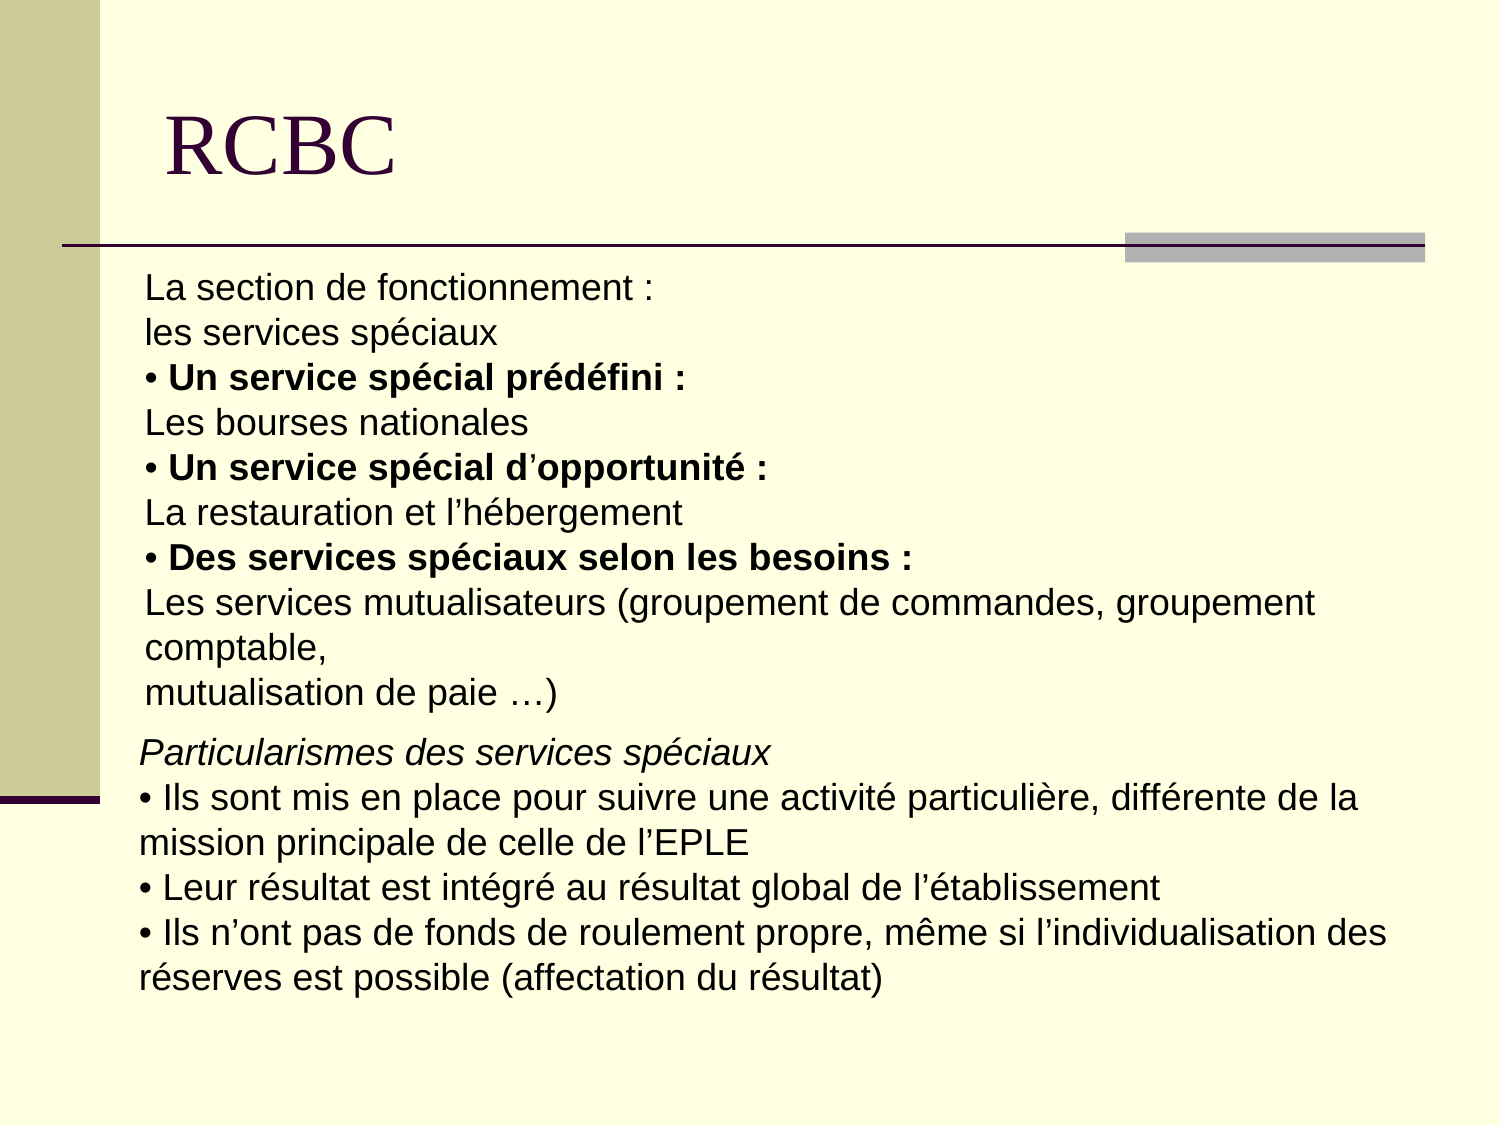

# RCBC
La section de fonctionnement :
les services spéciaux
• Un service spécial prédéfini :
Les bourses nationales
• Un service spécial d’opportunité :
La restauration et l’hébergement
• Des services spéciaux selon les besoins :
Les services mutualisateurs (groupement de commandes, groupement comptable,
mutualisation de paie …)
Particularismes des services spéciaux
• Ils sont mis en place pour suivre une activité particulière, différente de la mission principale de celle de l’EPLE
• Leur résultat est intégré au résultat global de l’établissement
• Ils n’ont pas de fonds de roulement propre, même si l’individualisation des réserves est possible (affectation du résultat)